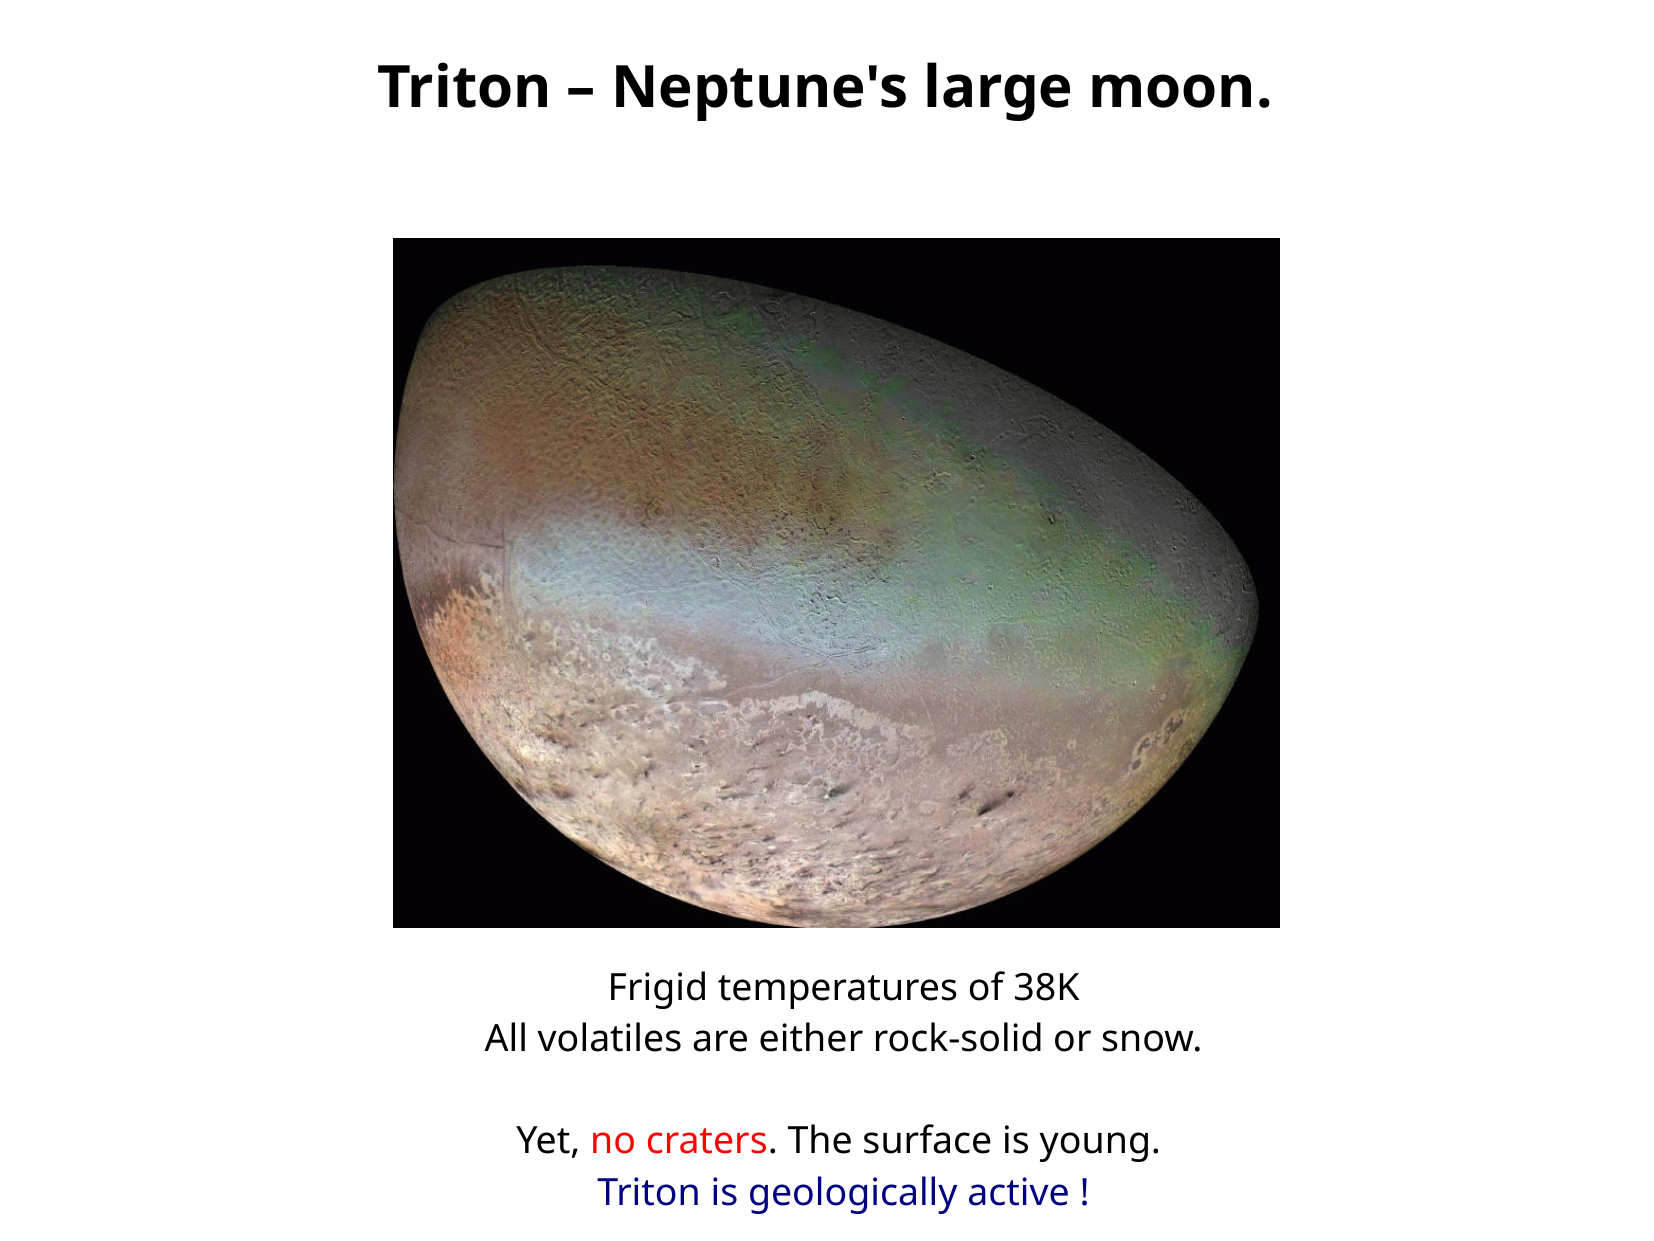

Triton – Neptune's large moon.
Frigid temperatures of 38K
All volatiles are either rock-solid or snow.
Yet, no craters. The surface is young.
Triton is geologically active !